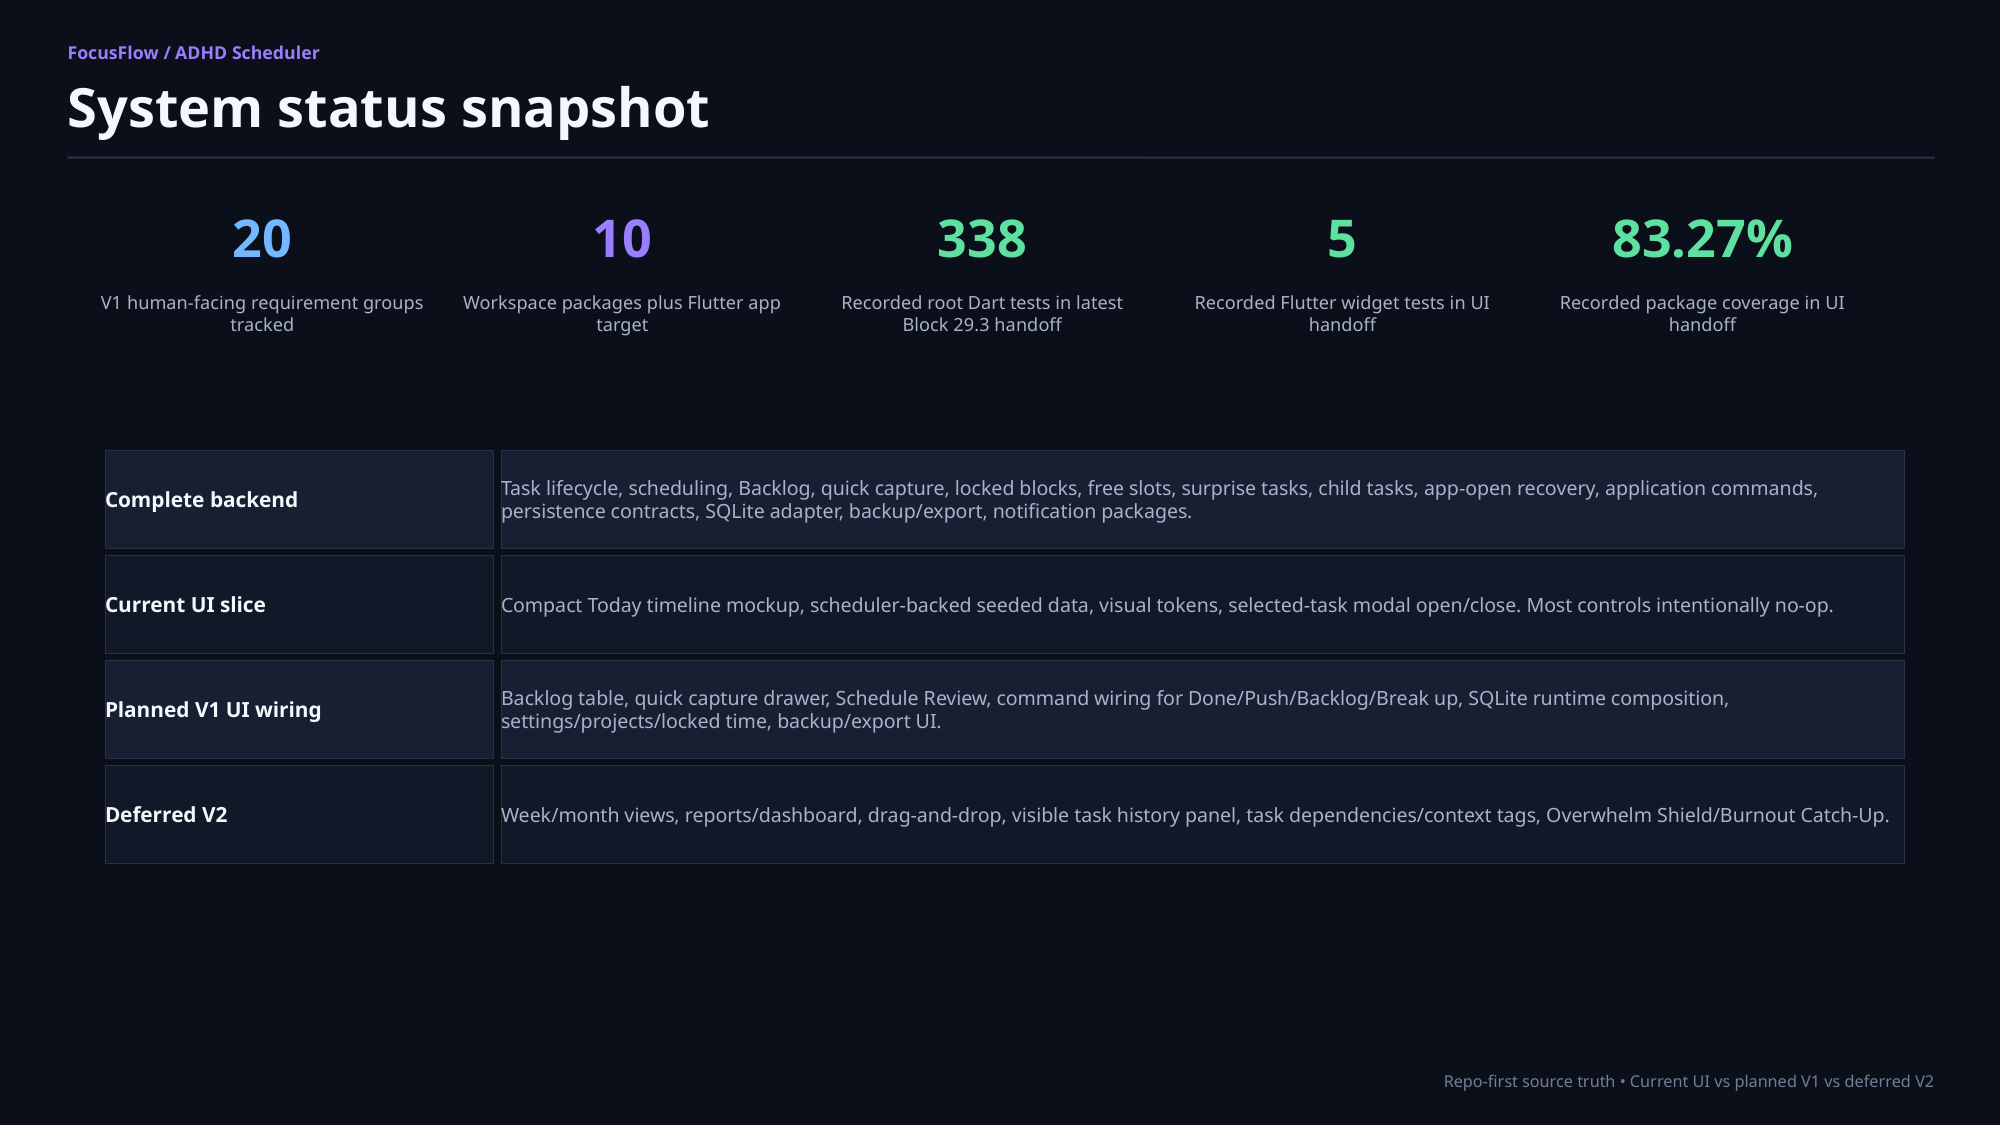

FocusFlow / ADHD Scheduler
System status snapshot
20
10
338
5
83.27%
V1 human-facing requirement groups tracked
Workspace packages plus Flutter app target
Recorded root Dart tests in latest Block 29.3 handoff
Recorded Flutter widget tests in UI handoff
Recorded package coverage in UI handoff
Complete backend
Task lifecycle, scheduling, Backlog, quick capture, locked blocks, free slots, surprise tasks, child tasks, app-open recovery, application commands, persistence contracts, SQLite adapter, backup/export, notification packages.
Current UI slice
Compact Today timeline mockup, scheduler-backed seeded data, visual tokens, selected-task modal open/close. Most controls intentionally no-op.
Planned V1 UI wiring
Backlog table, quick capture drawer, Schedule Review, command wiring for Done/Push/Backlog/Break up, SQLite runtime composition, settings/projects/locked time, backup/export UI.
Deferred V2
Week/month views, reports/dashboard, drag-and-drop, visible task history panel, task dependencies/context tags, Overwhelm Shield/Burnout Catch-Up.
Repo-first source truth • Current UI vs planned V1 vs deferred V2